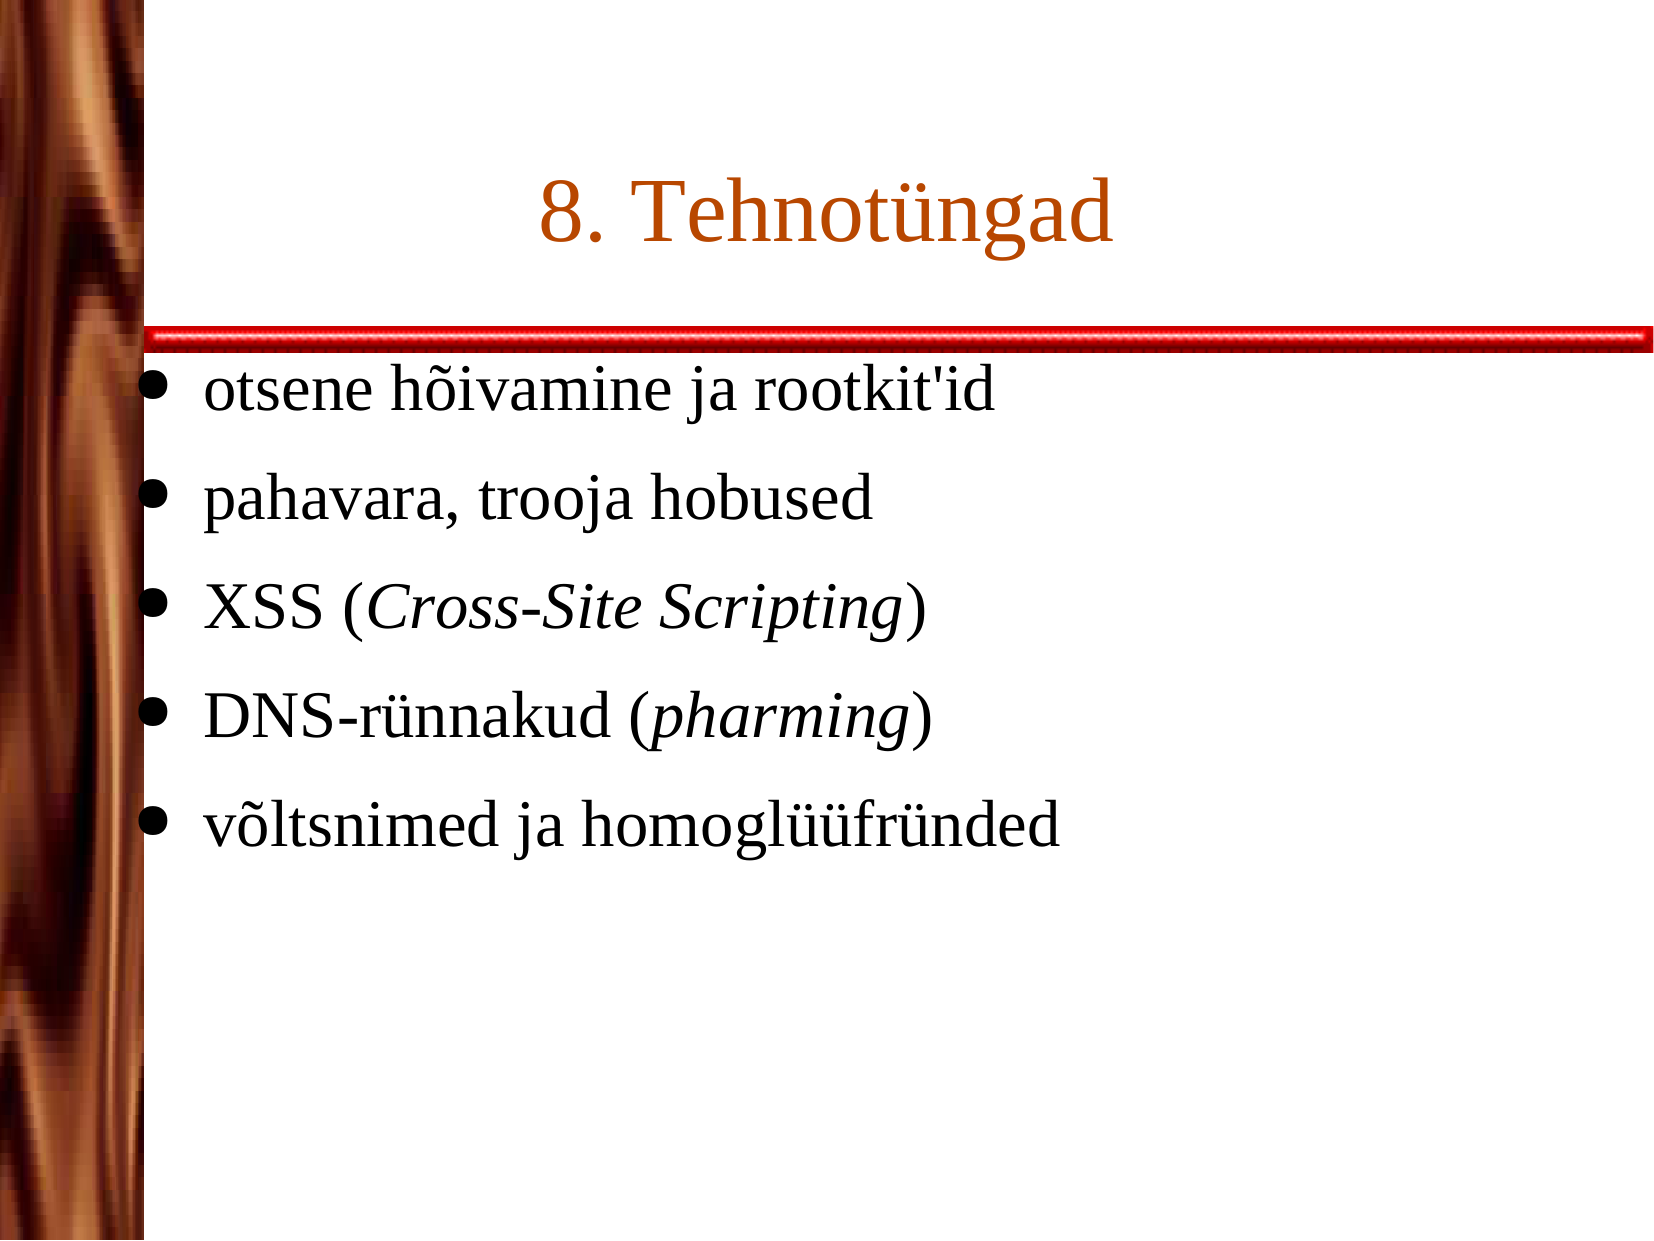

# 8. Tehnotüngad
otsene hõivamine ja rootkit'id
pahavara, trooja hobused
XSS (Cross-Site Scripting)
DNS-rünnakud (pharming)
võltsnimed ja homoglüüfründed